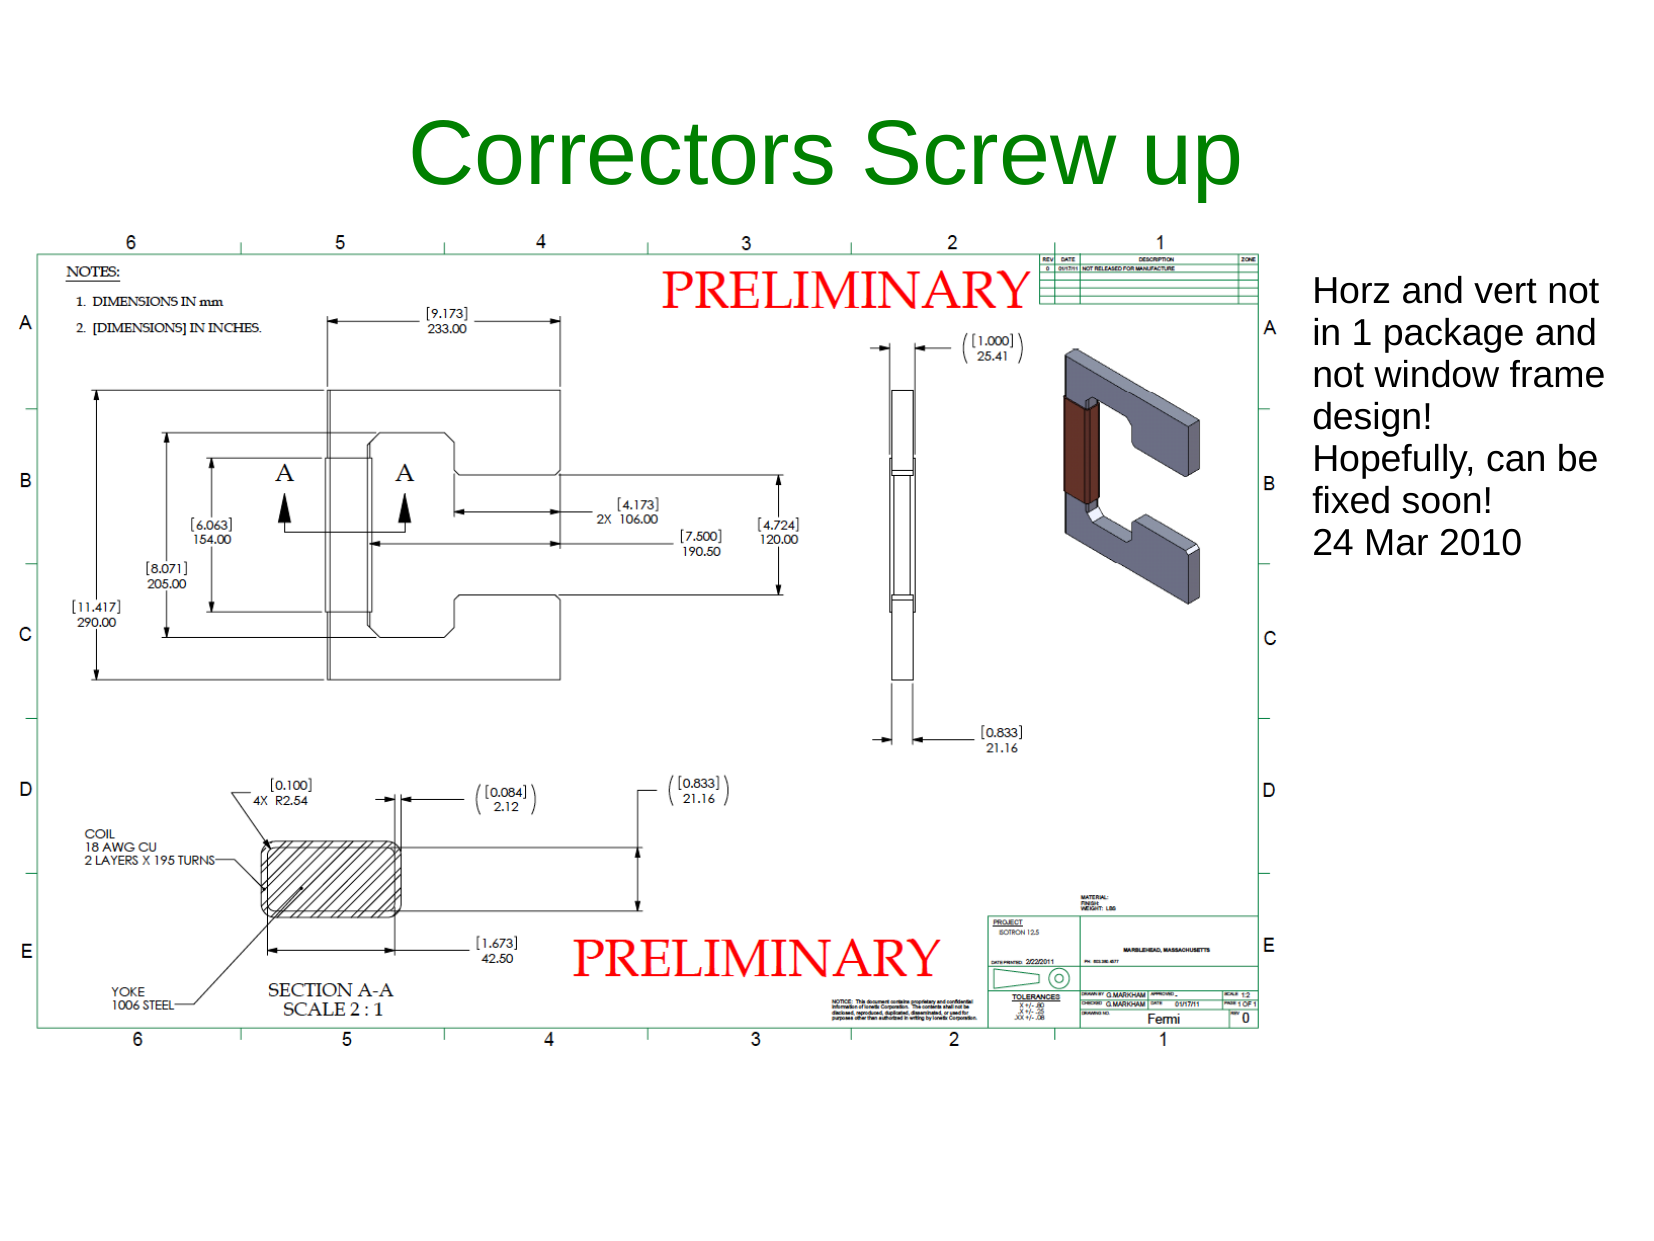

# Correctors Screw up
Horz and vert not in 1 package and not window frame design!
Hopefully, can be fixed soon!
24 Mar 2010